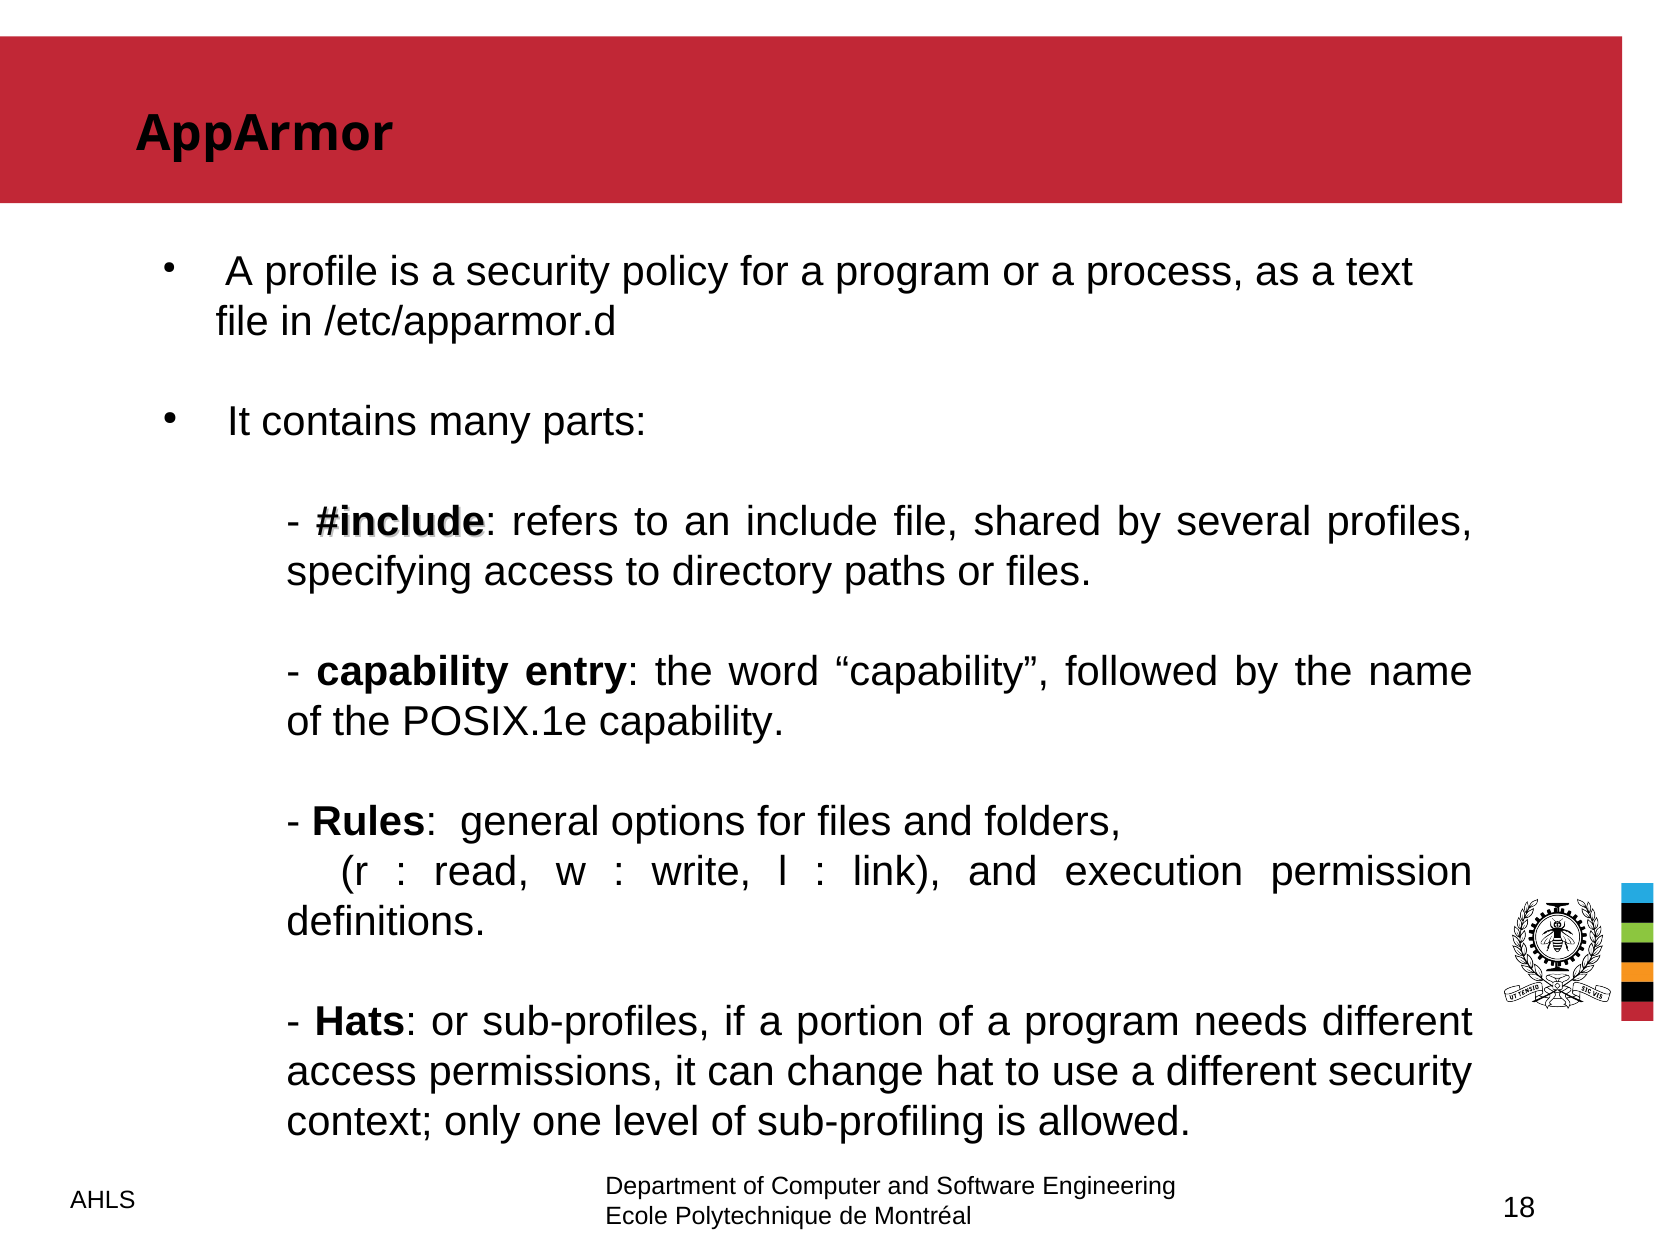

# AppArmor
 A profile is a security policy for a program or a process, as a text file in /etc/apparmor.d
 It contains many parts:
- #include: refers to an include file, shared by several profiles, specifying access to directory paths or files.
- capability entry: the word “capability”, followed by the name of the POSIX.1e capability.
- Rules: general options for files and folders,
 (r : read, w : write, l : link), and execution permission definitions.
- Hats: or sub-profiles, if a portion of a program needs different access permissions, it can change hat to use a different security context; only one level of sub-profiling is allowed.